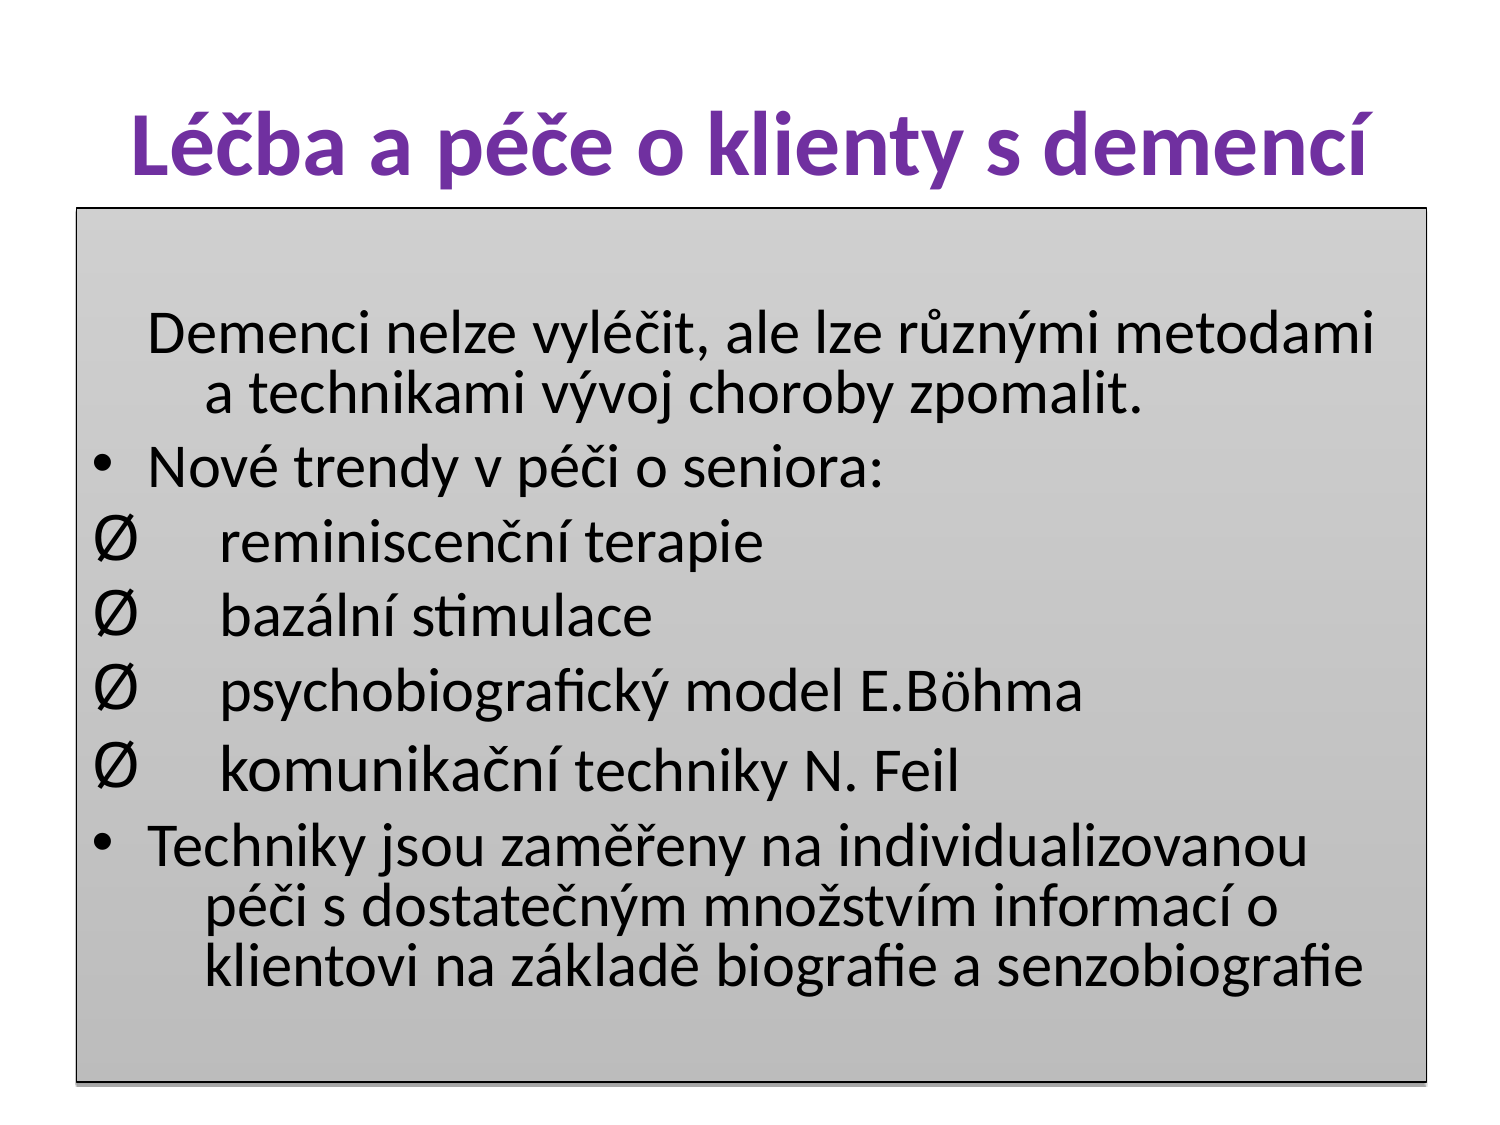

# Léčba a péče o klienty s demencí
Demenci nelze vyléčit, ale lze různými metodami a technikami vývoj choroby zpomalit.
Nové trendy v péči o seniora:
 reminiscenční terapie
 bazální stimulace
 psychobiografický model E.Bӧhma
 komunikační techniky N. Feil
Techniky jsou zaměřeny na individualizovanou péči s dostatečným množstvím informací o klientovi na základě biografie a senzobiografie